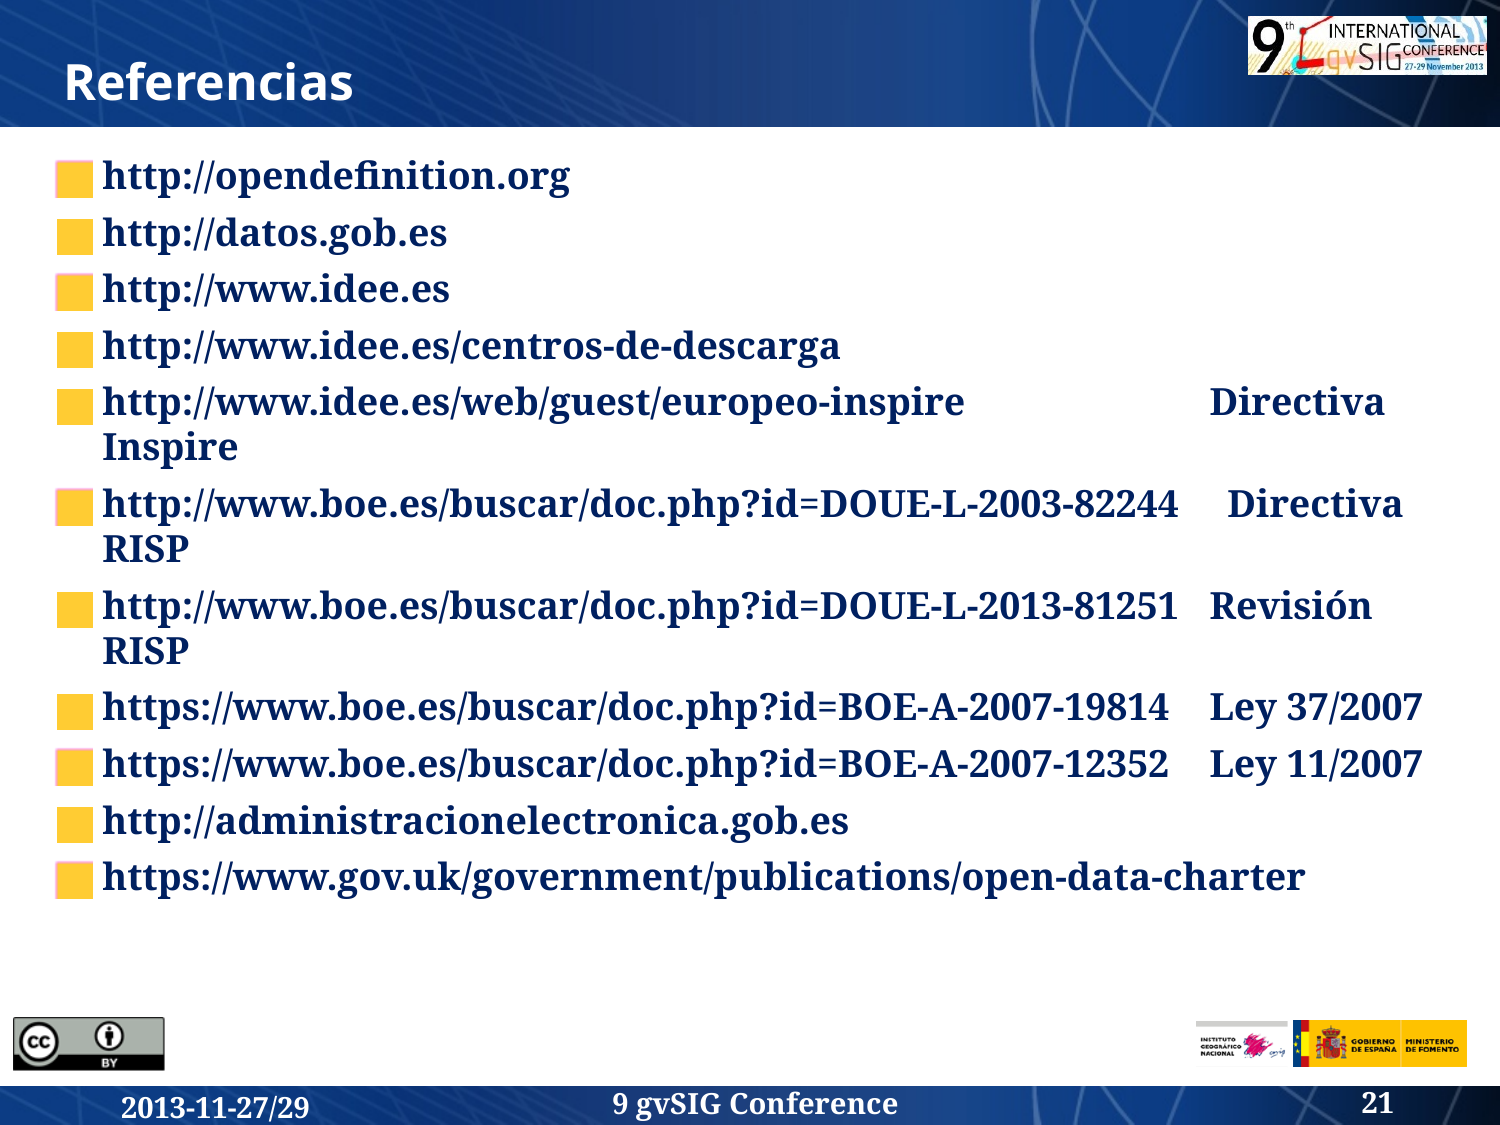

# Referencias
http://opendefinition.org
http://datos.gob.es
http://www.idee.es
http://www.idee.es/centros-de-descarga
http://www.idee.es/web/guest/europeo-inspire		 	Directiva Inspire
http://www.boe.es/buscar/doc.php?id=DOUE-L-2003-82244 Directiva RISP
http://www.boe.es/buscar/doc.php?id=DOUE-L-2013-81251 	Revisión RISP
https://www.boe.es/buscar/doc.php?id=BOE-A-2007-19814	Ley 37/2007
https://www.boe.es/buscar/doc.php?id=BOE-A-2007-12352 	Ley 11/2007
http://administracionelectronica.gob.es
https://www.gov.uk/government/publications/open-data-charter